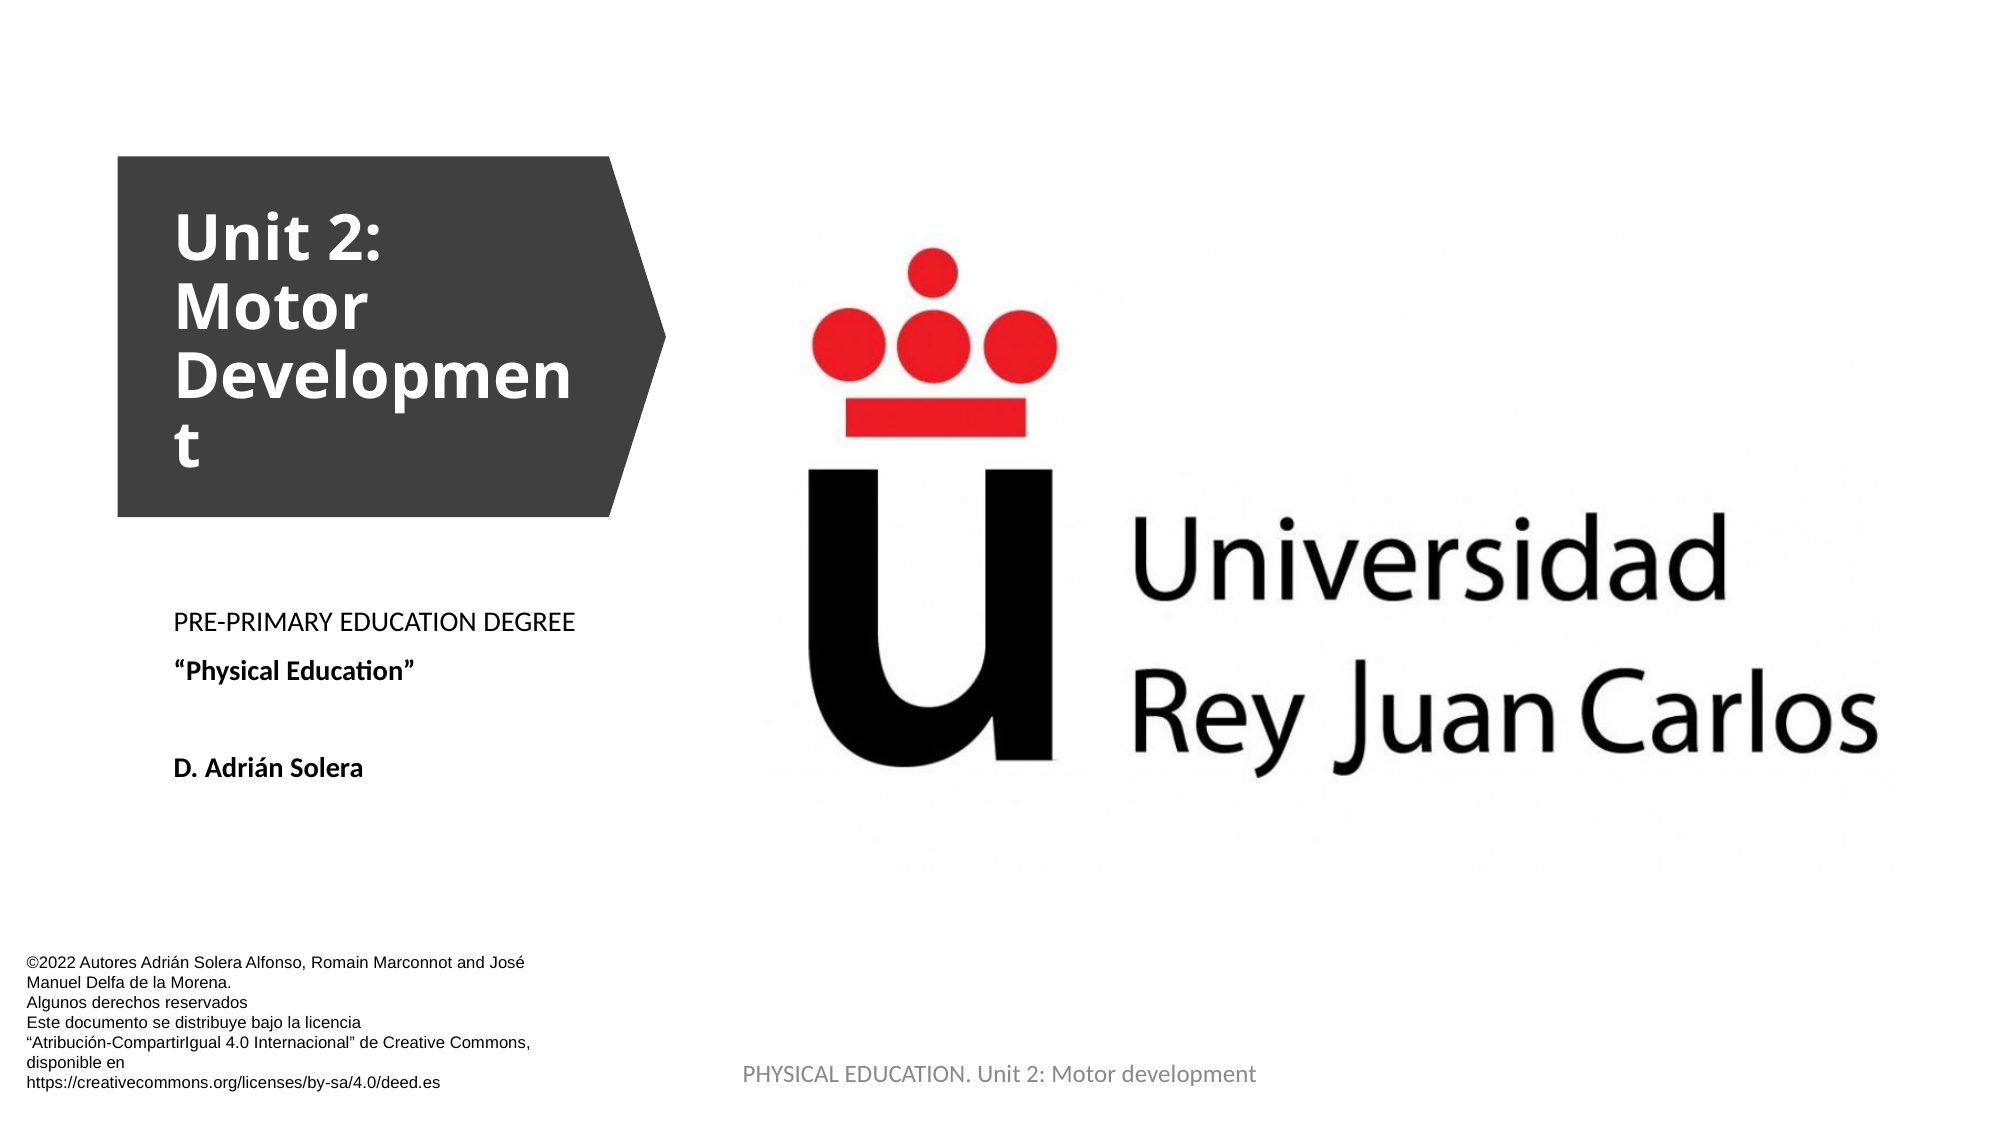

Unit 2: Motor Development
PRE-PRIMARY EDUCATION DEGREE
“Physical Education”
D. Adrián Solera
©2022 Autores Adrián Solera Alfonso, Romain Marconnot and José Manuel Delfa de la Morena.
Algunos derechos reservados
Este documento se distribuye bajo la licencia
“Atribución-CompartirIgual 4.0 Internacional” de Creative Commons,
disponible en
https://creativecommons.org/licenses/by-sa/4.0/deed.es
PHYSICAL EDUCATION. Unit 2: Motor development